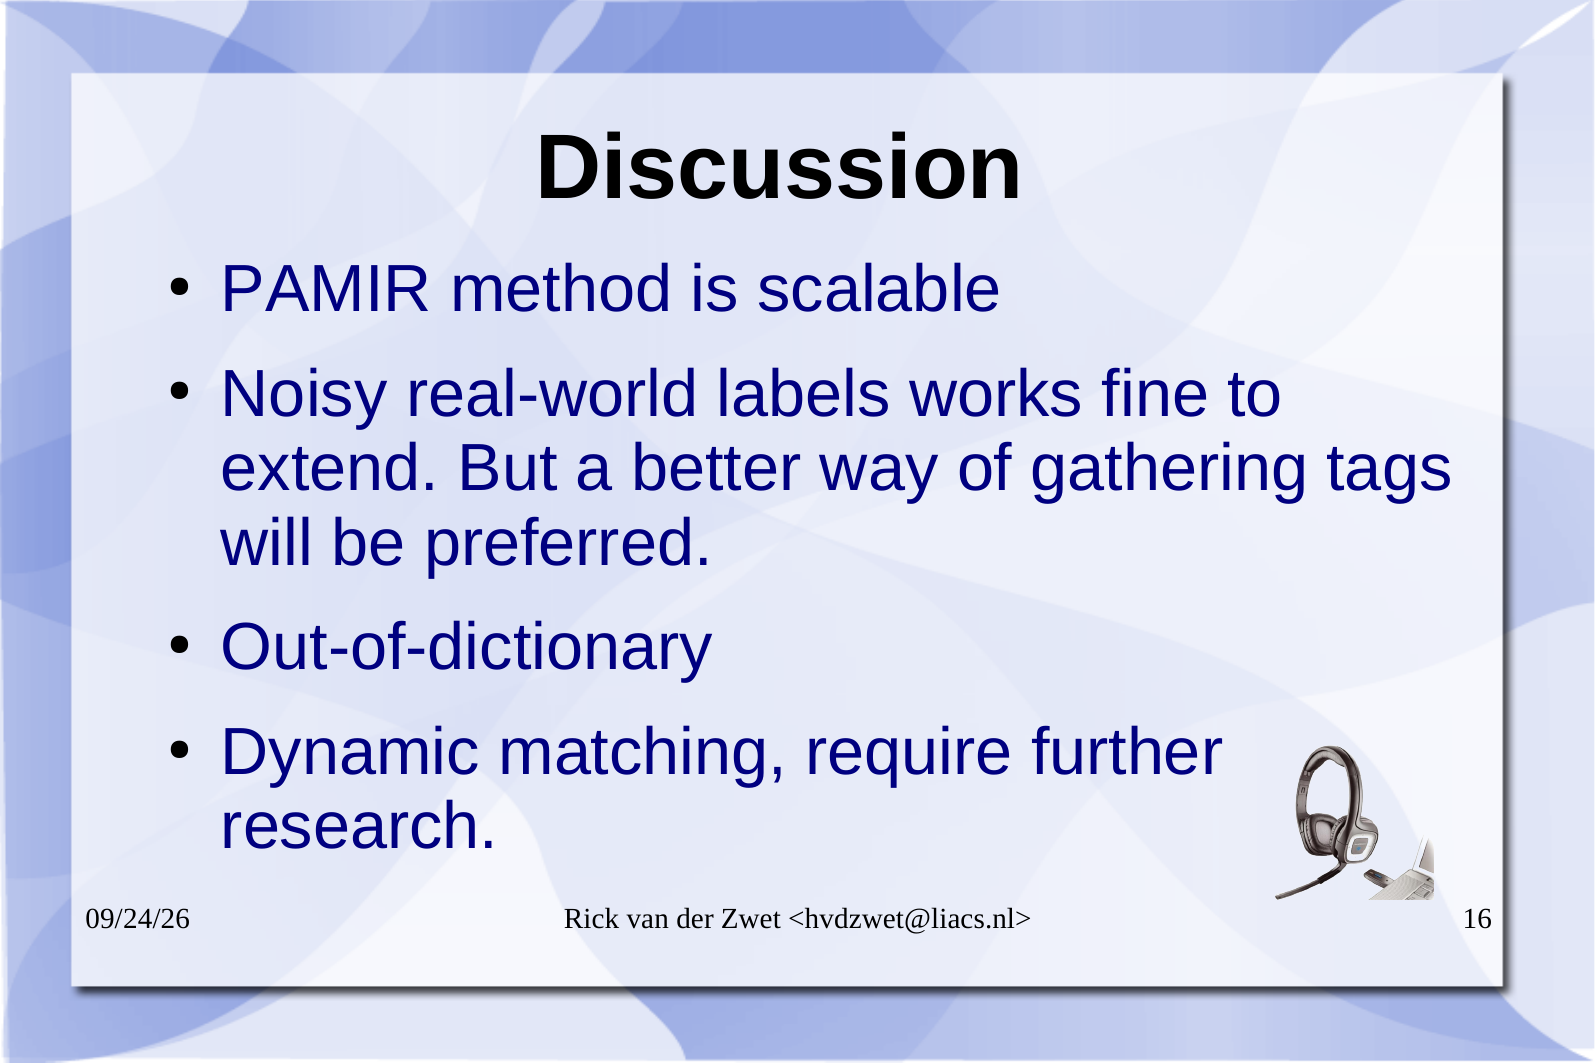

# Discussion
PAMIR method is scalable
Noisy real-world labels works fine to extend. But a better way of gathering tags will be preferred.
Out-of-dictionary
Dynamic matching, require further research.
Rick van der Zwet <hvdzwet@liacs.nl>
16